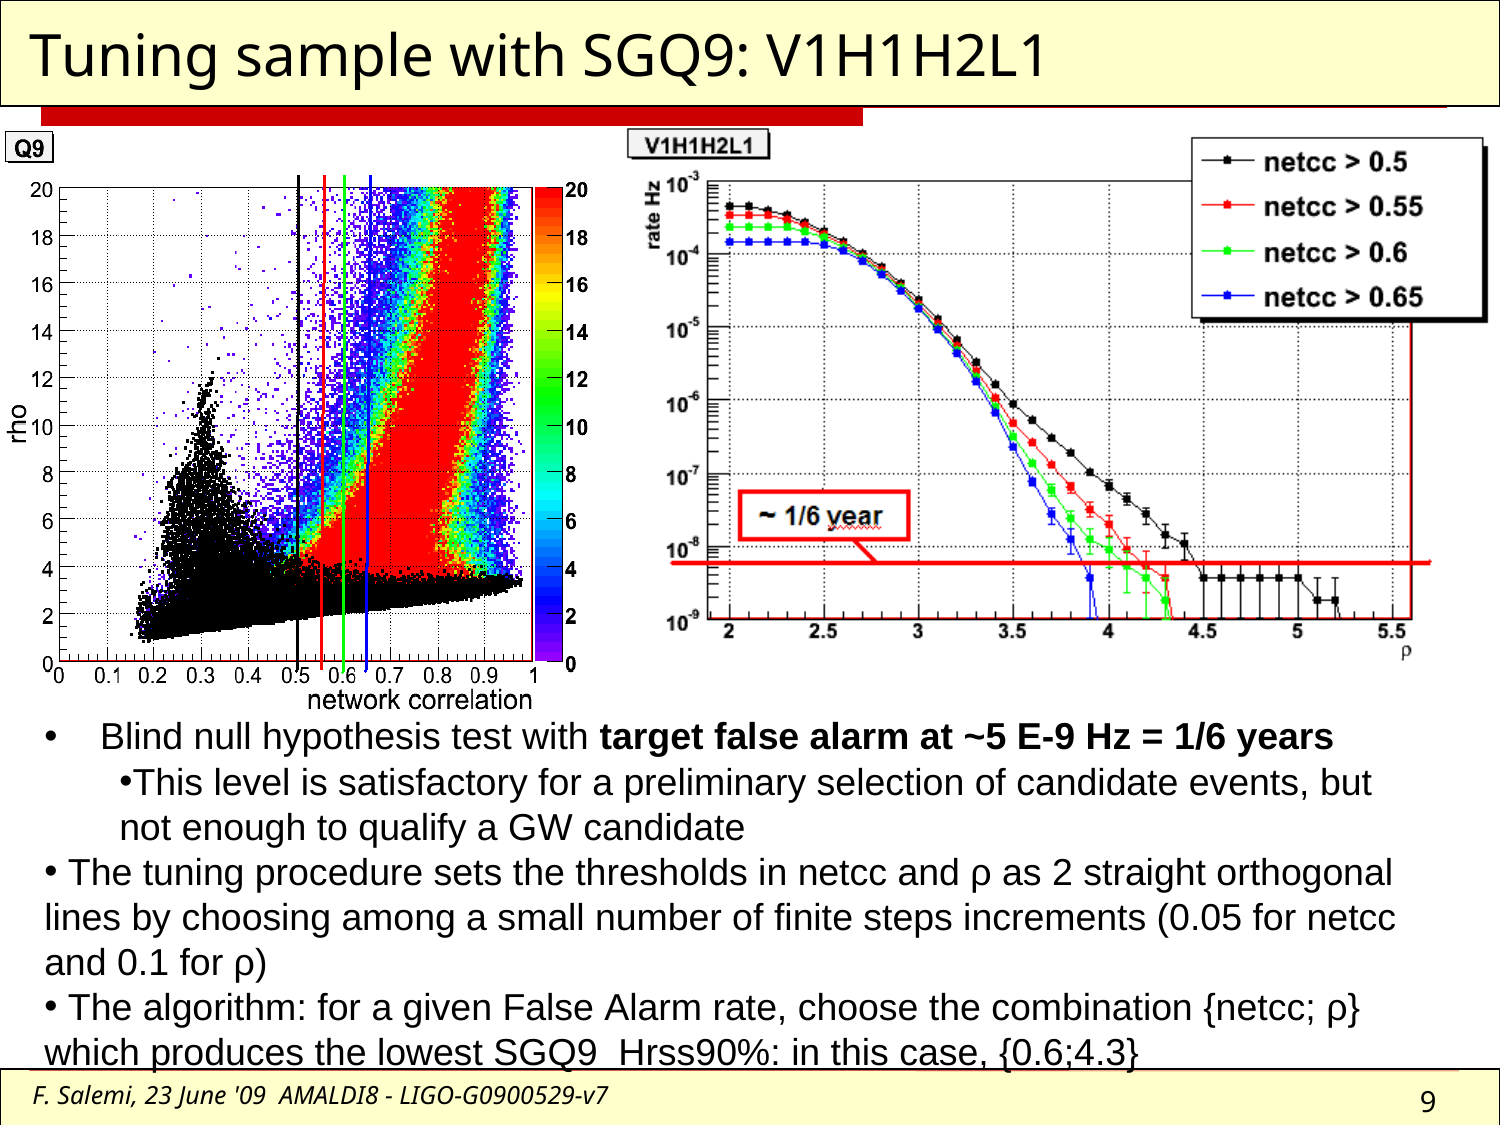

Tuning sample with SGQ9: V1H1H2L1
Blind null hypothesis test with target false alarm at ~5 E-9 Hz = 1/6 years
This level is satisfactory for a preliminary selection of candidate events, but not enough to qualify a GW candidate
 The tuning procedure sets the thresholds in netcc and ρ as 2 straight orthogonal lines by choosing among a small number of finite steps increments (0.05 for netcc and 0.1 for ρ)
 The algorithm: for a given False Alarm rate, choose the combination {netcc; ρ} which produces the lowest SGQ9 Hrss90%: in this case, {0.6;4.3}
9